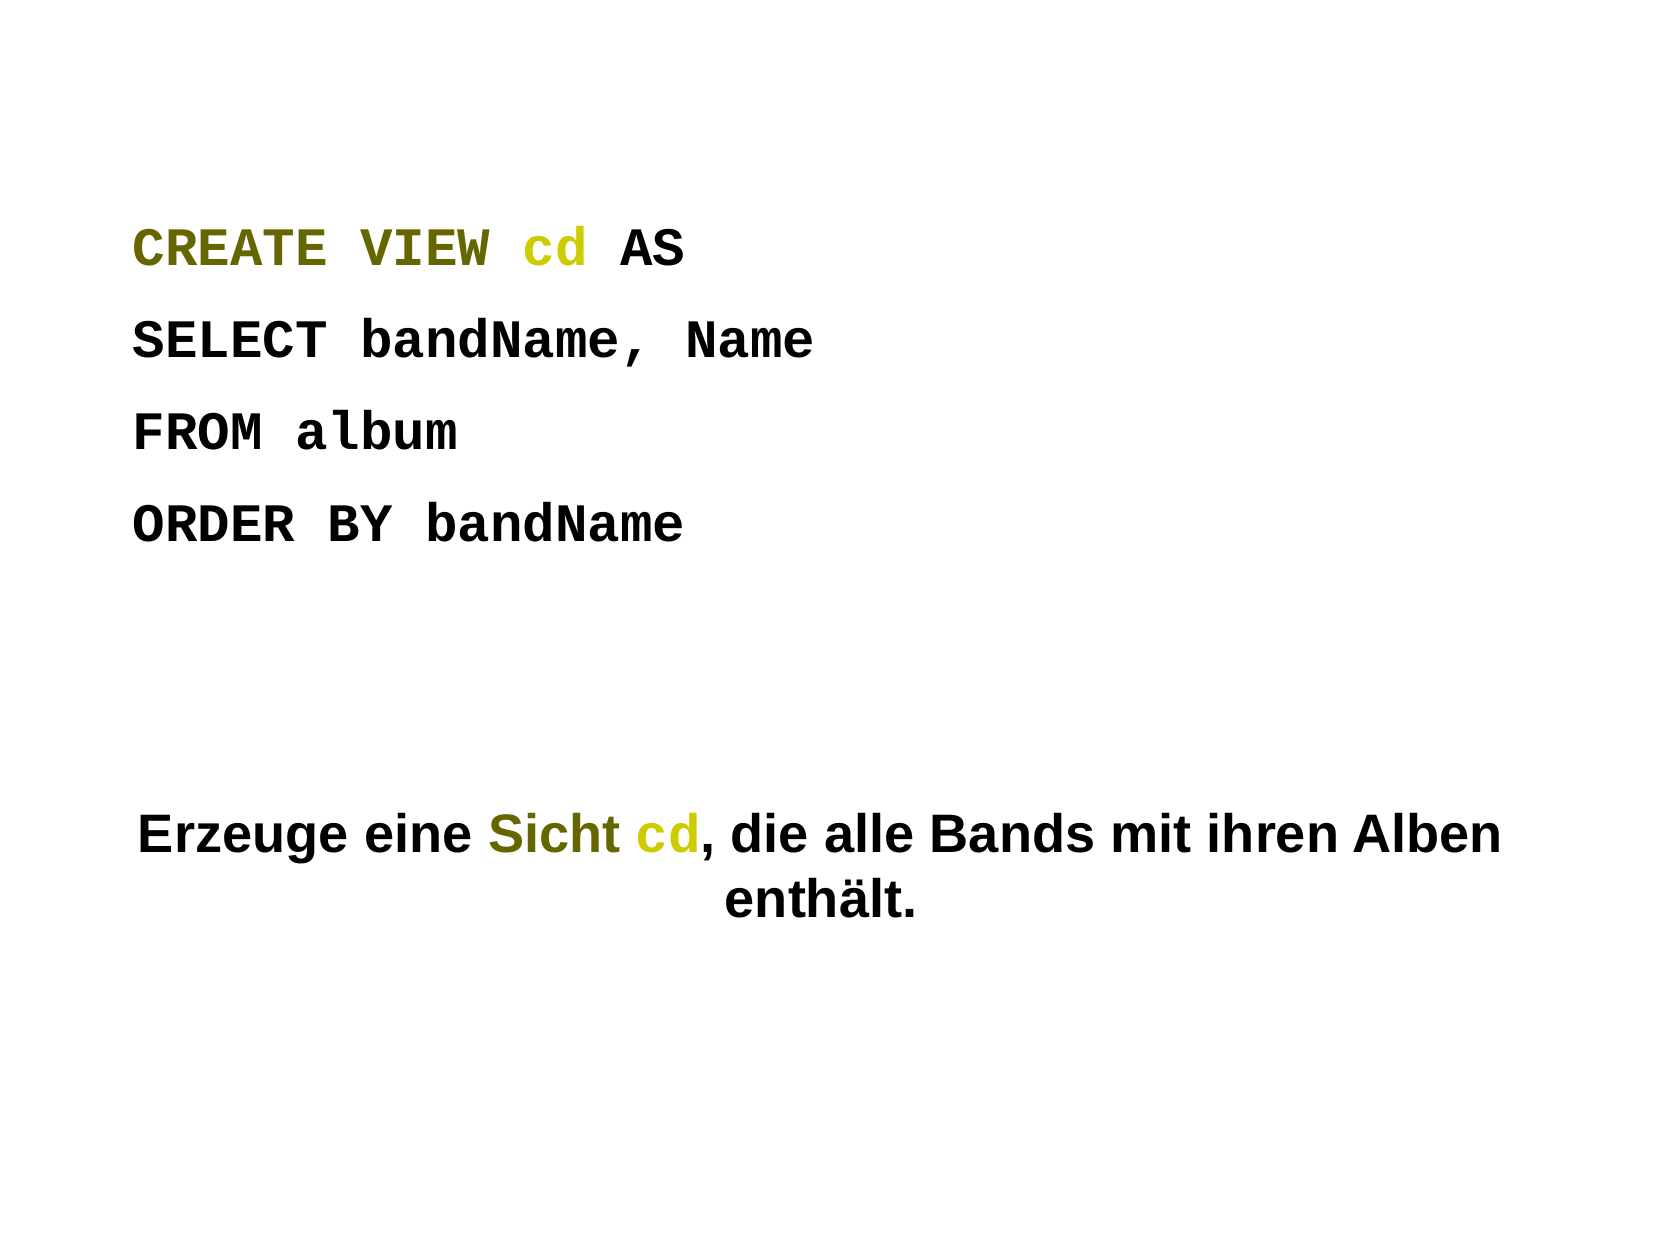

CREATE VIEW cd AS
SELECT bandName, Name
FROM album
ORDER BY bandName
# Erzeuge eine Sicht cd, die alle Bands mit ihren Alben enthält.